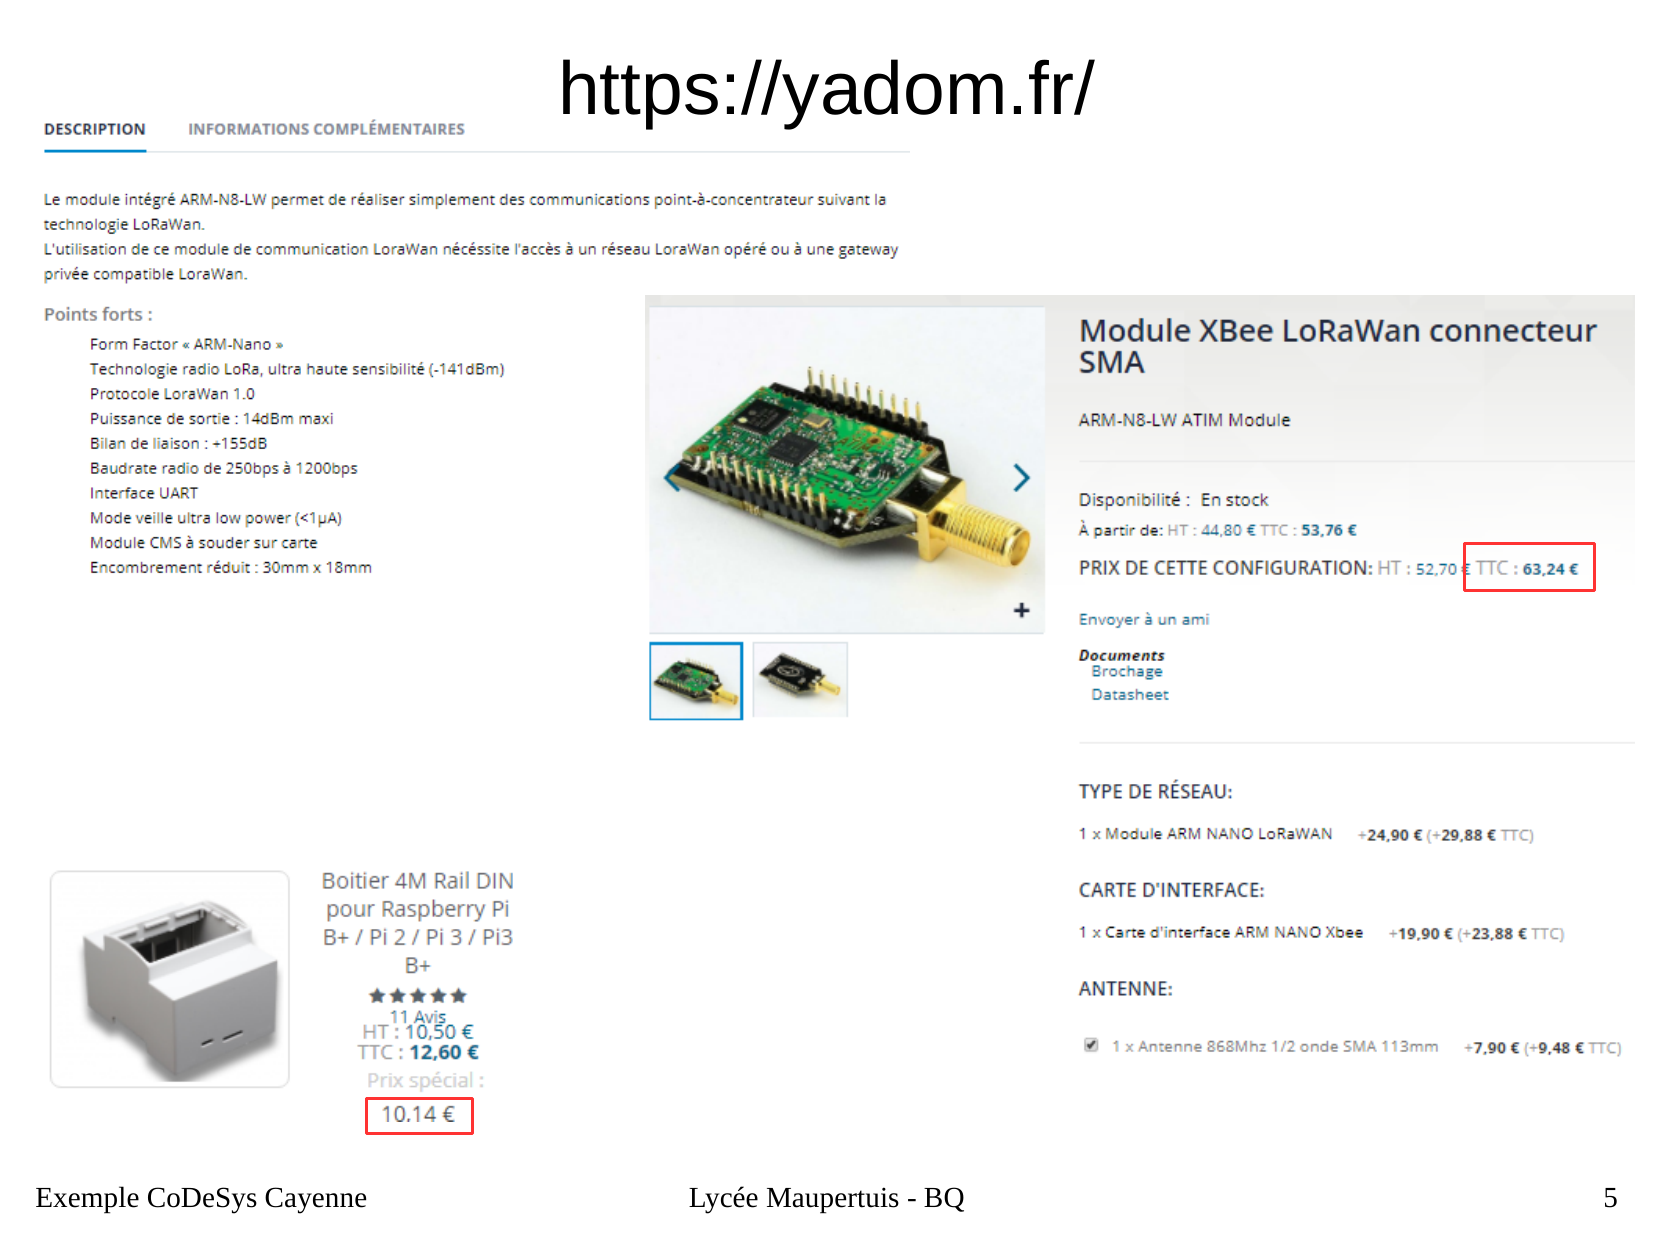

# https://yadom.fr/
Exemple CoDeSys Cayenne
Lycée Maupertuis - BQ
5